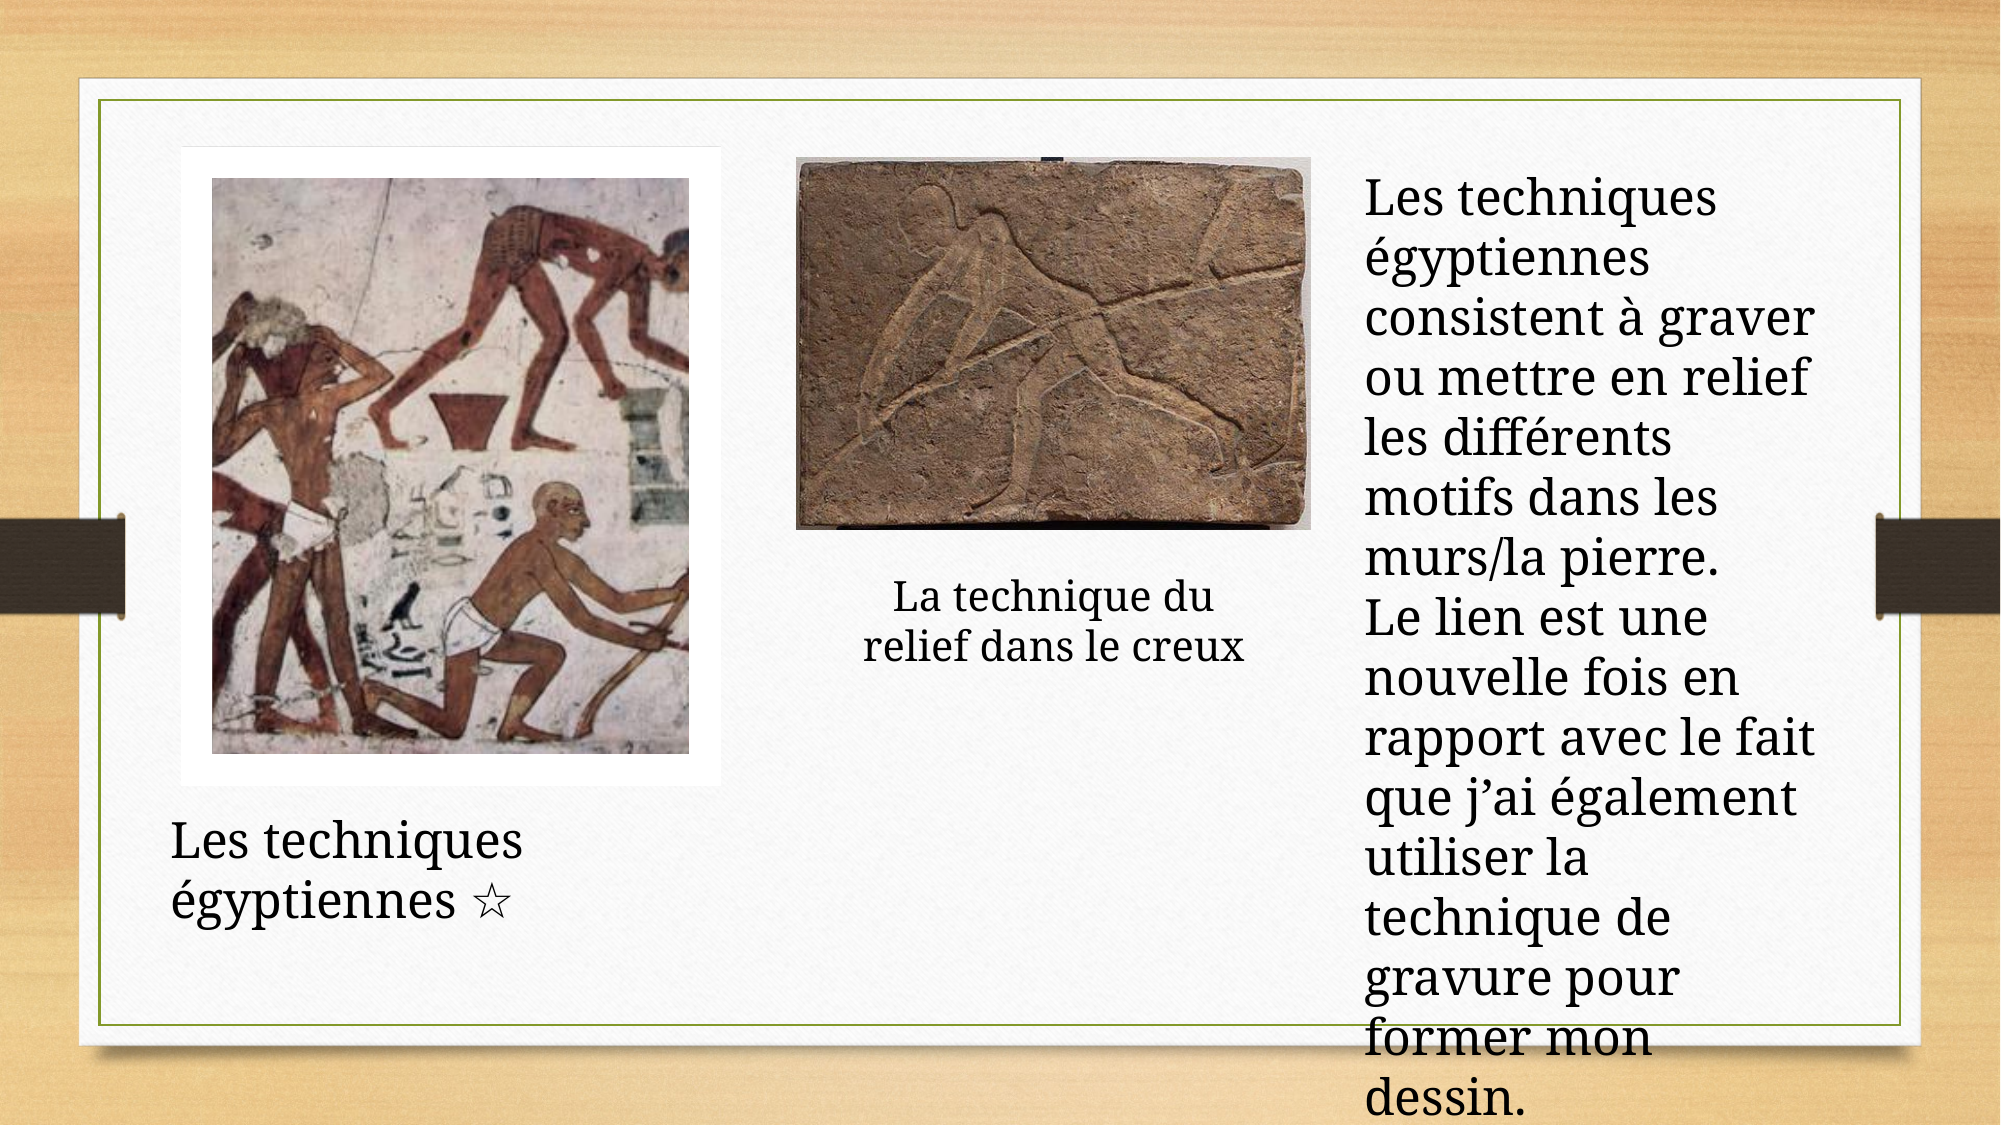

Les techniques égyptiennes consistent à graver ou mettre en relief les différents motifs dans les murs/la pierre.
Le lien est une nouvelle fois en rapport avec le fait que j’ai également utiliser la technique de gravure pour former mon dessin.
La technique du relief dans le creux
Les techniques égyptiennes ☆